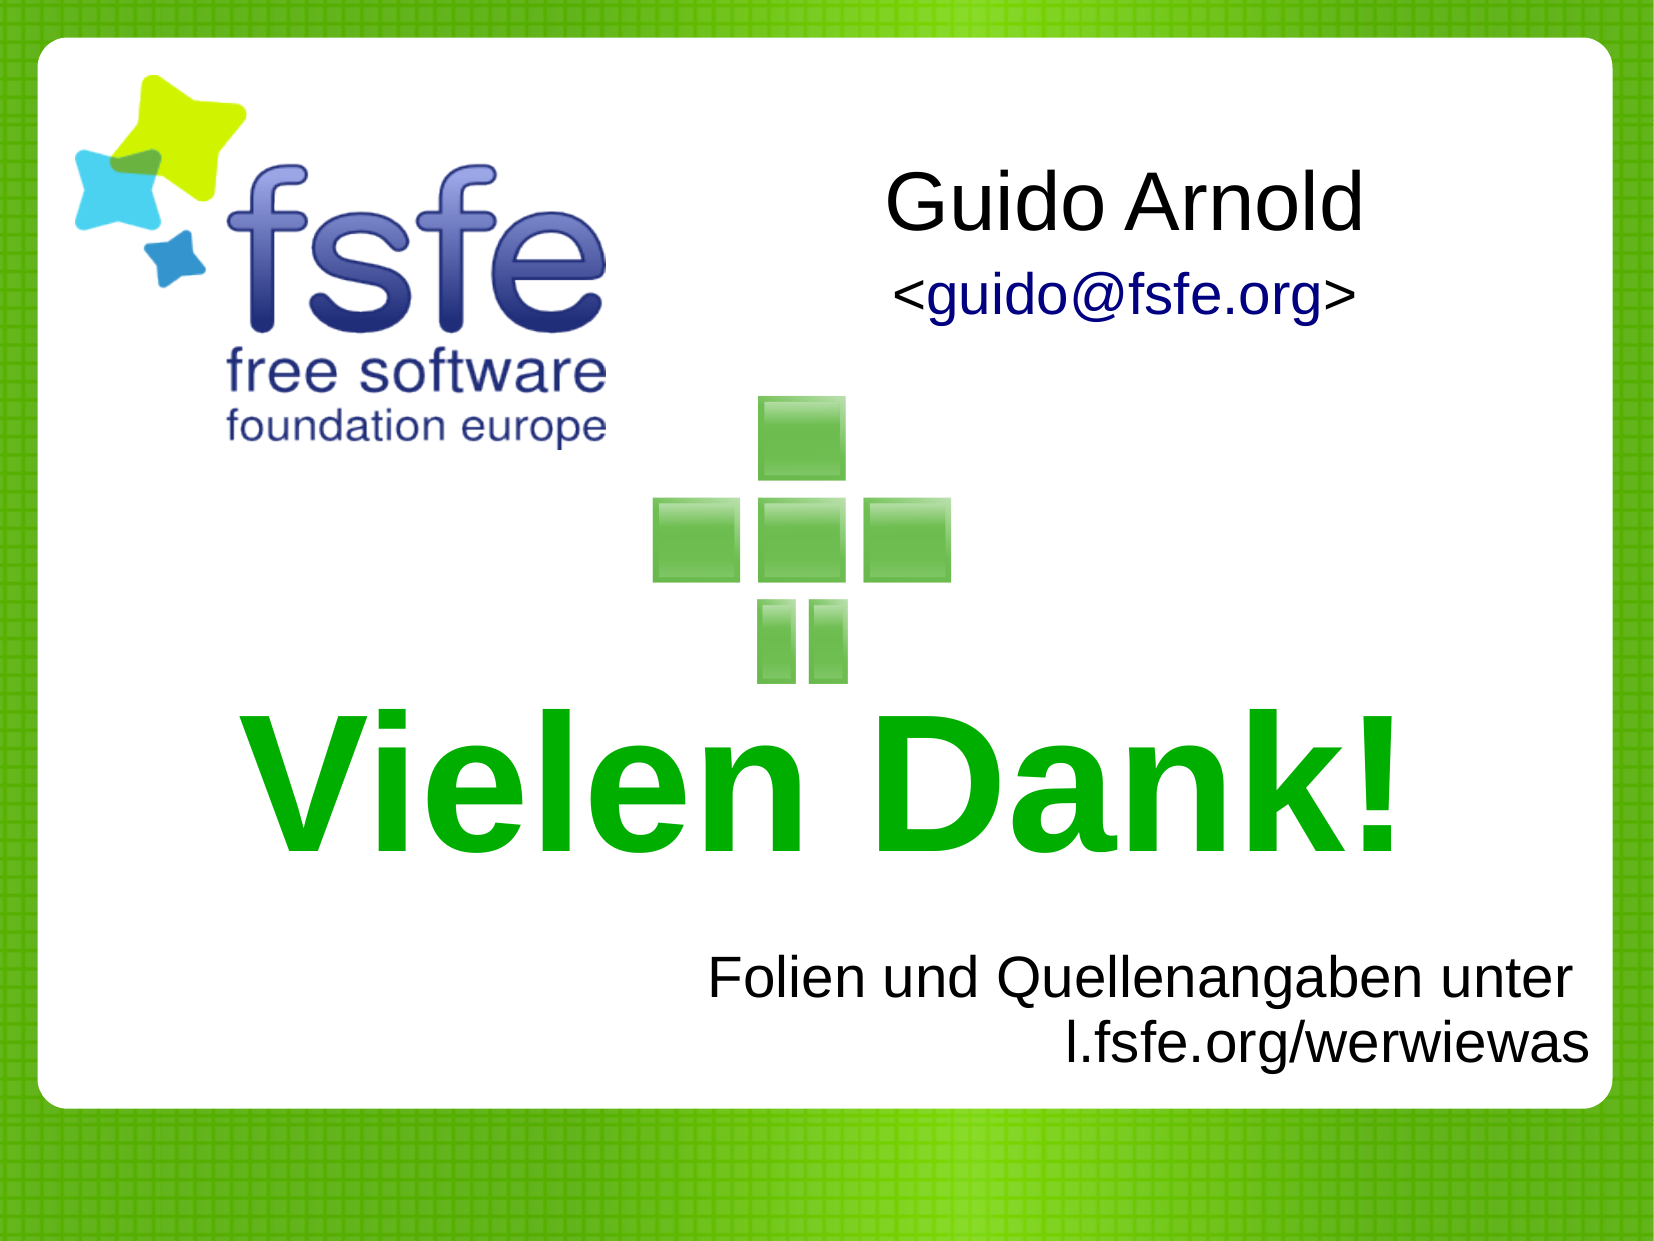

# Guido Arnold
<guido@fsfe.org>
Vielen Dank!
Folien und Quellenangaben unter
l.fsfe.org/werwiewas